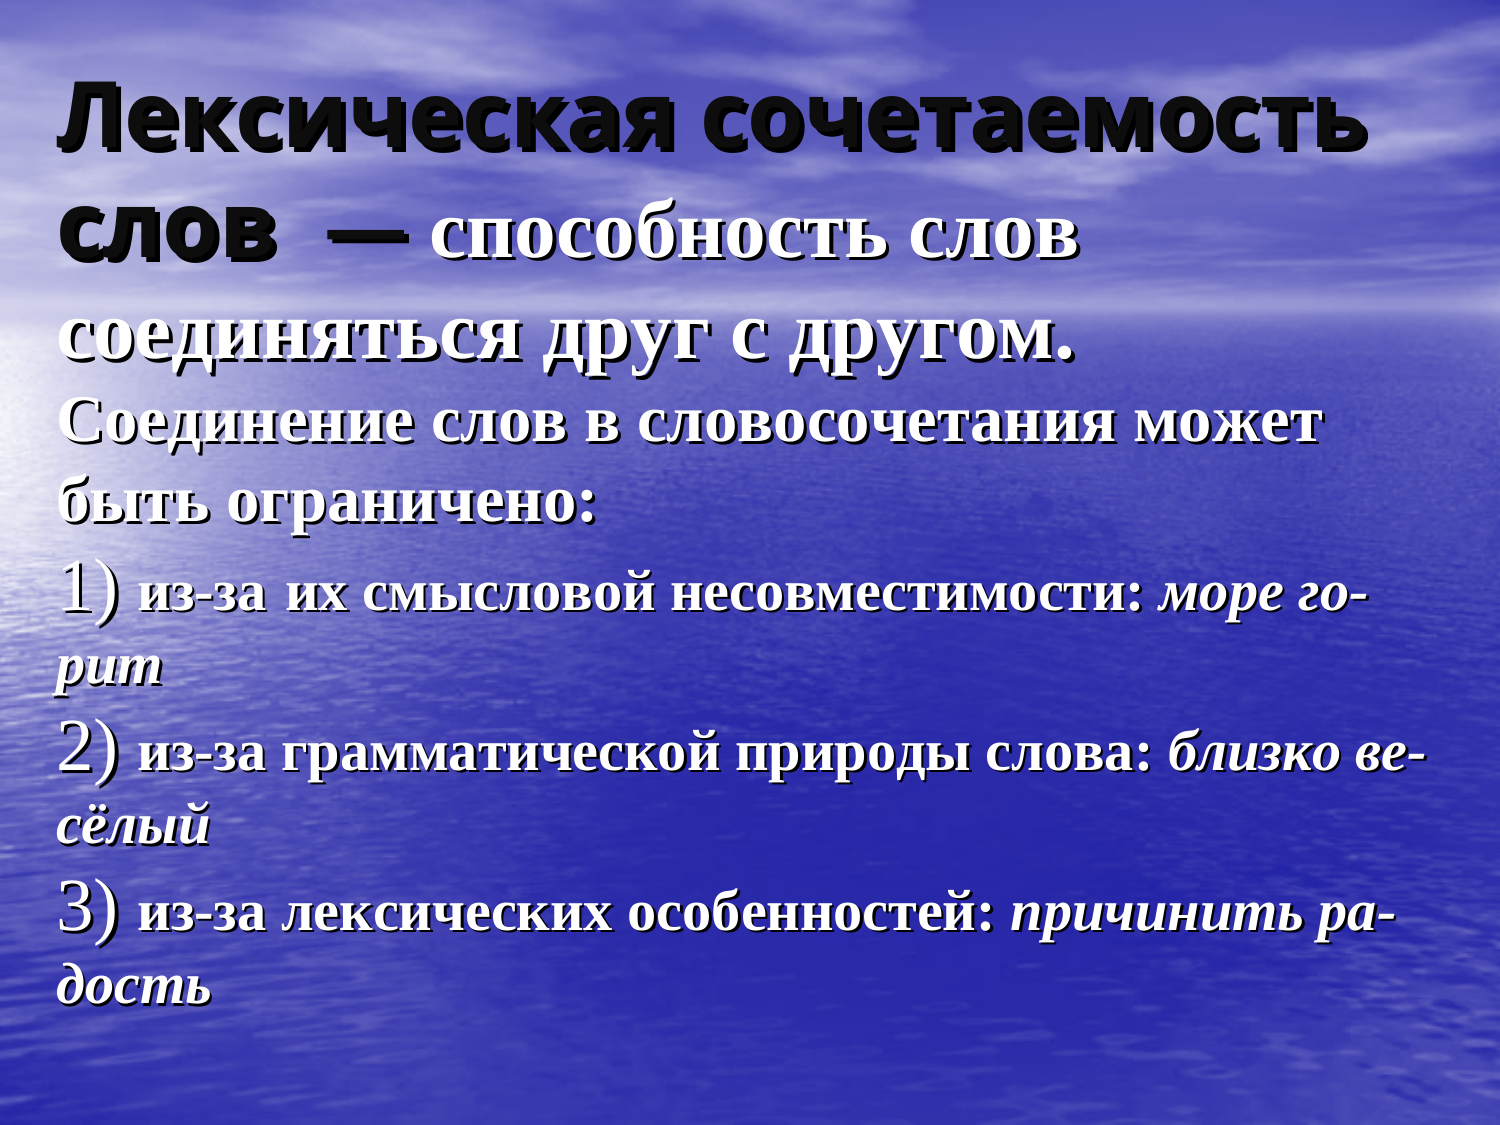

# Лексическая сочетаемость слов — способность слов соединяться друг с другом. Соединение слов в словосочетания может быть ограничено: 1) из-за их смысловой несовместимости: море го-рит 2) из-за грамматической природы слова: близко ве-сёлый 3) из-за лексических особенностей: причинить ра-дость